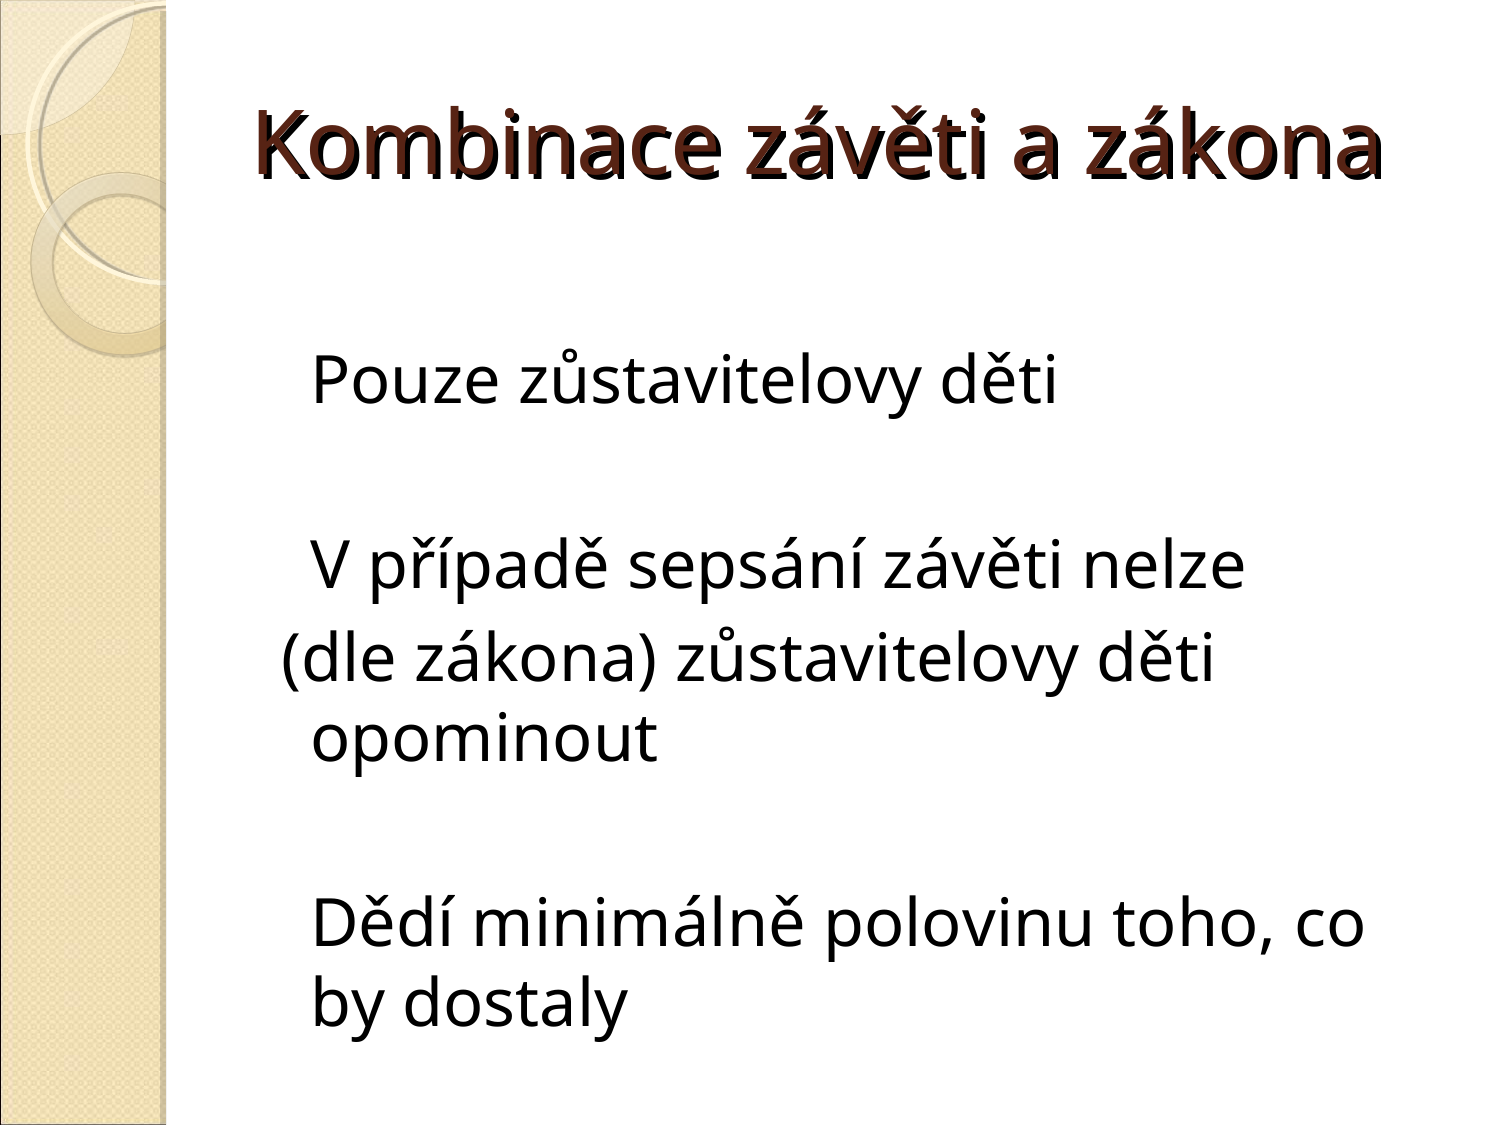

# Kombinace závěti a zákona
	Pouze zůstavitelovy děti
	V případě sepsání závěti nelze
 (dle zákona) zůstavitelovy děti opominout
	Dědí minimálně polovinu toho, co by dostaly